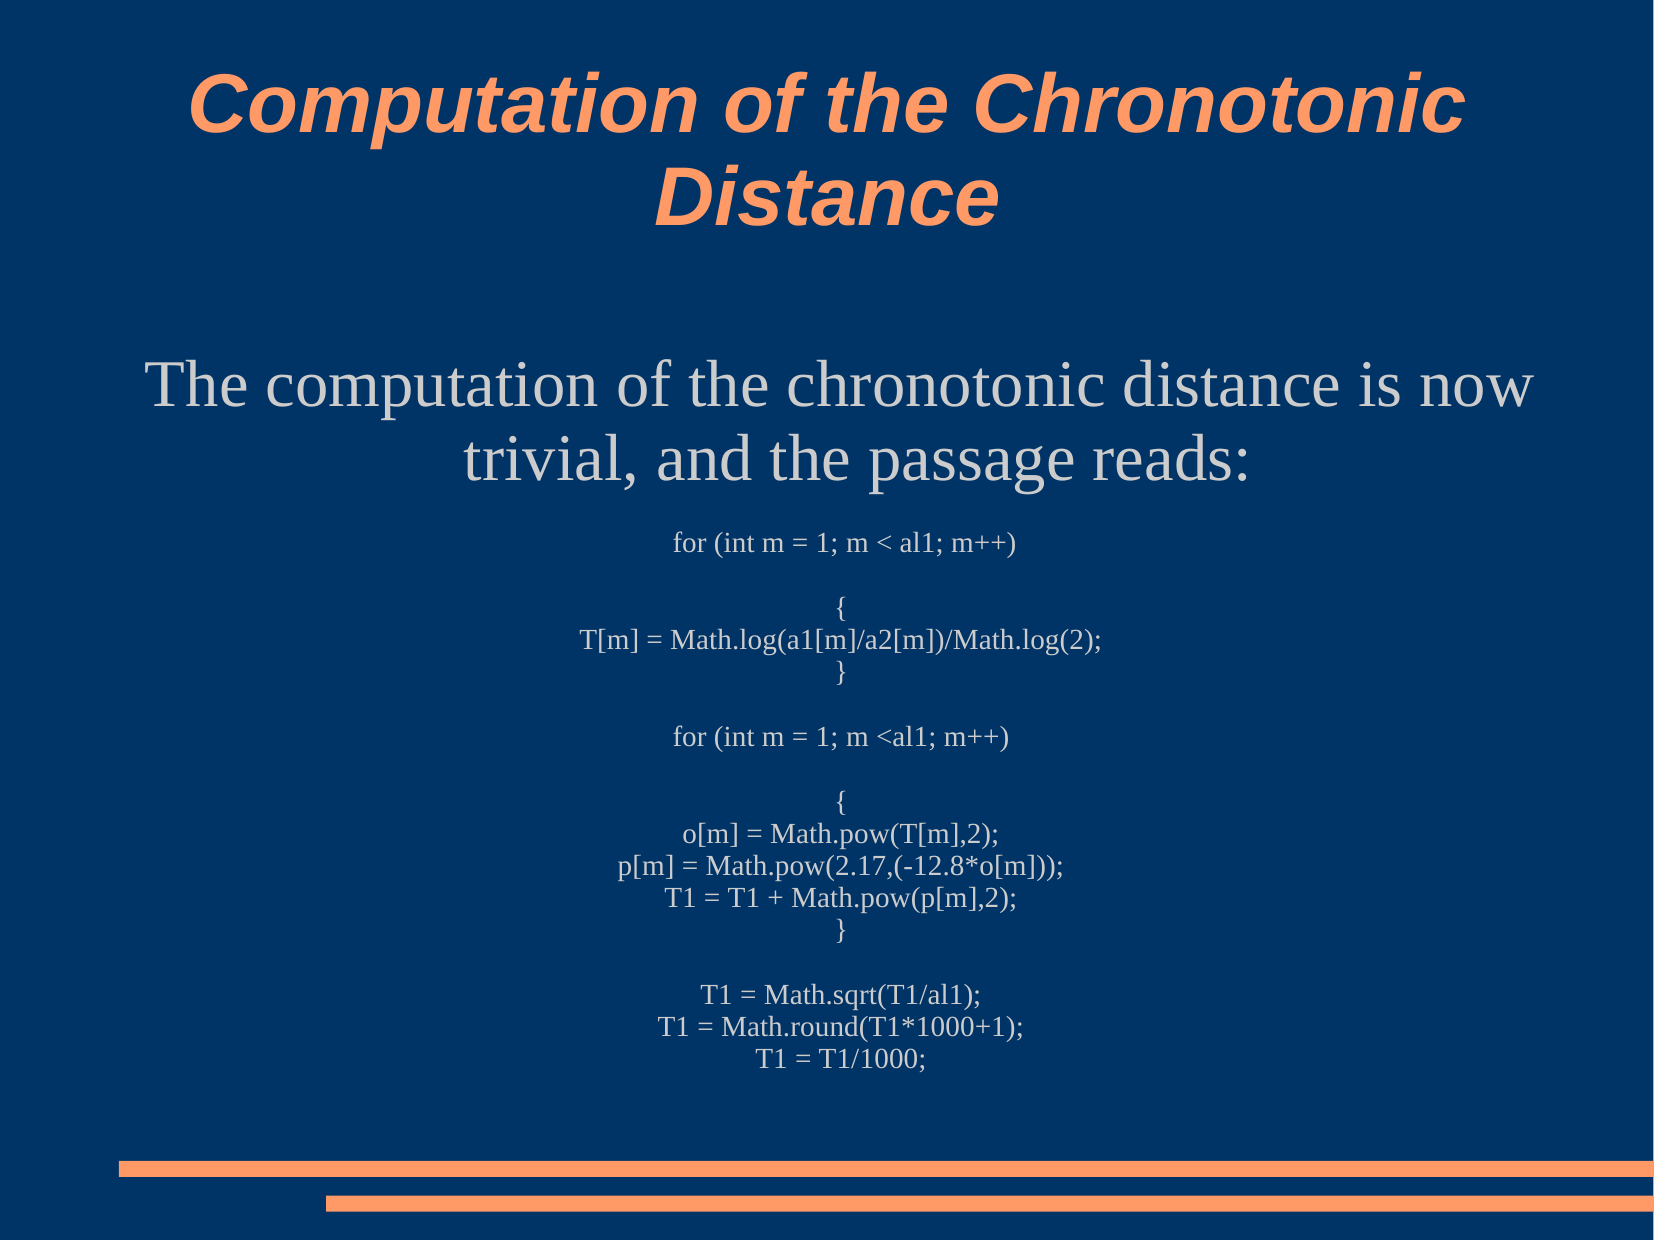

# Computation of the Chronotonic Distance
The computation of the chronotonic distance is now trivial, and the passage reads:
 for (int m = 1; m < al1; m++)
{
T[m] = Math.log(a1[m]/a2[m])/Math.log(2);
}
for (int m = 1; m <al1; m++)
{
o[m] = Math.pow(T[m],2);
p[m] = Math.pow(2.17,(-12.8*o[m]));
T1 = T1 + Math.pow(p[m],2);
}
T1 = Math.sqrt(T1/al1);
T1 = Math.round(T1*1000+1);
T1 = T1/1000;